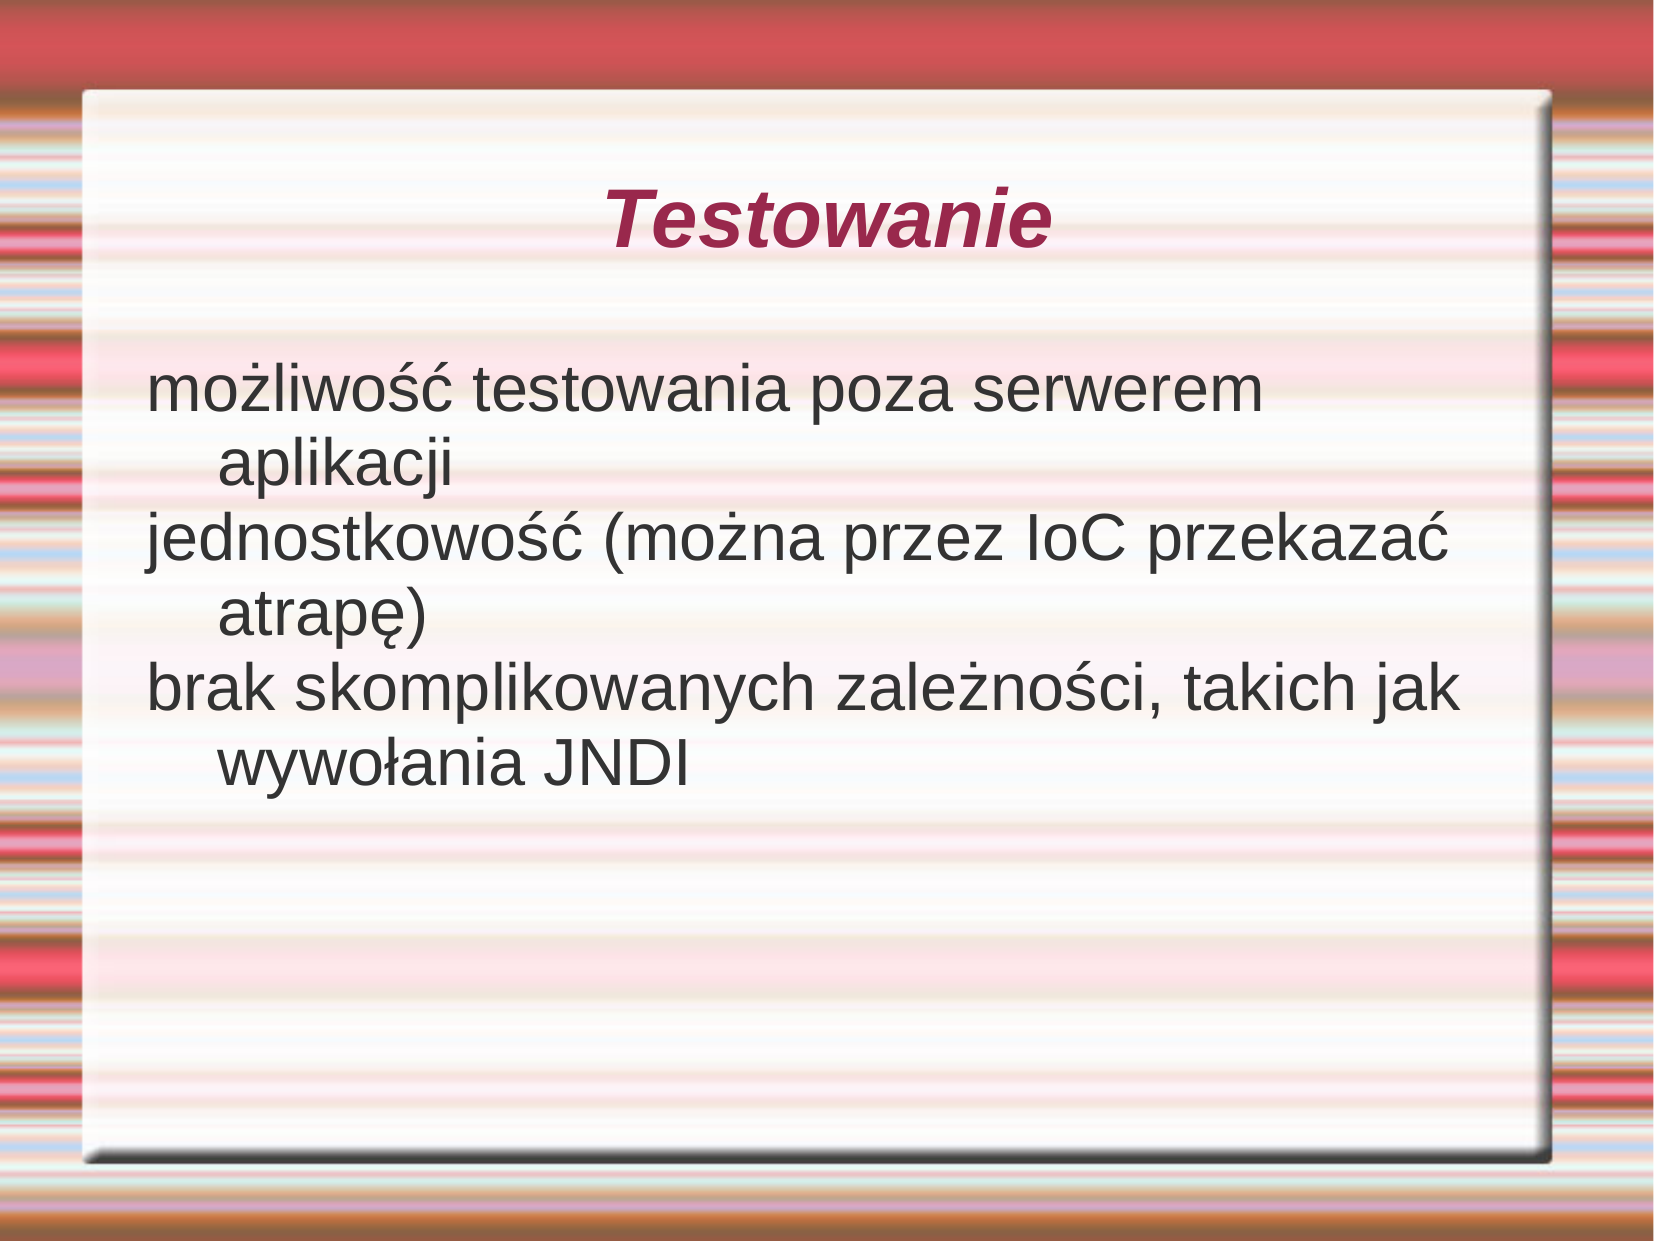

# Testowanie
możliwość testowania poza serwerem aplikacji
jednostkowość (można przez IoC przekazać atrapę)
brak skomplikowanych zależności, takich jak wywołania JNDI